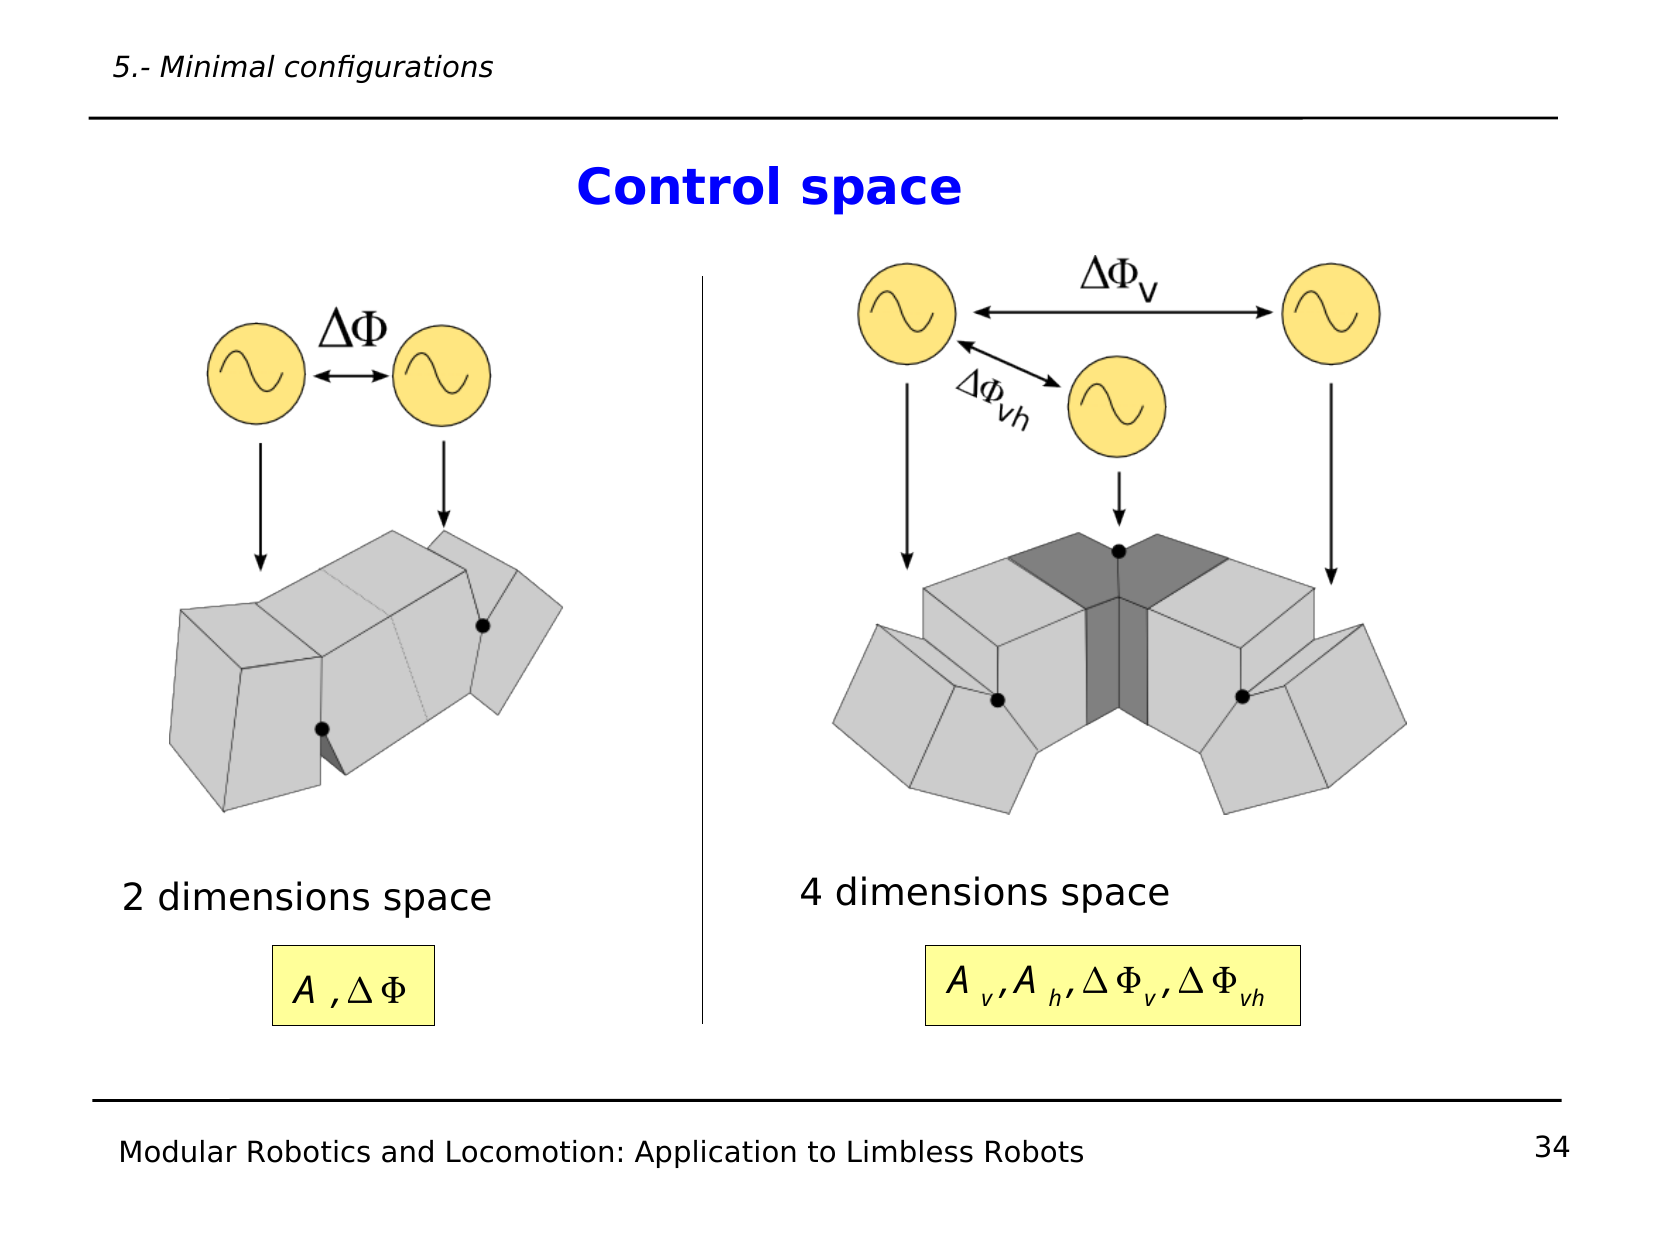

5.- Minimal configurations
Control space
 4 dimensions space
 2 dimensions space
Modular Robotics and Locomotion: Application to Limbless Robots
34